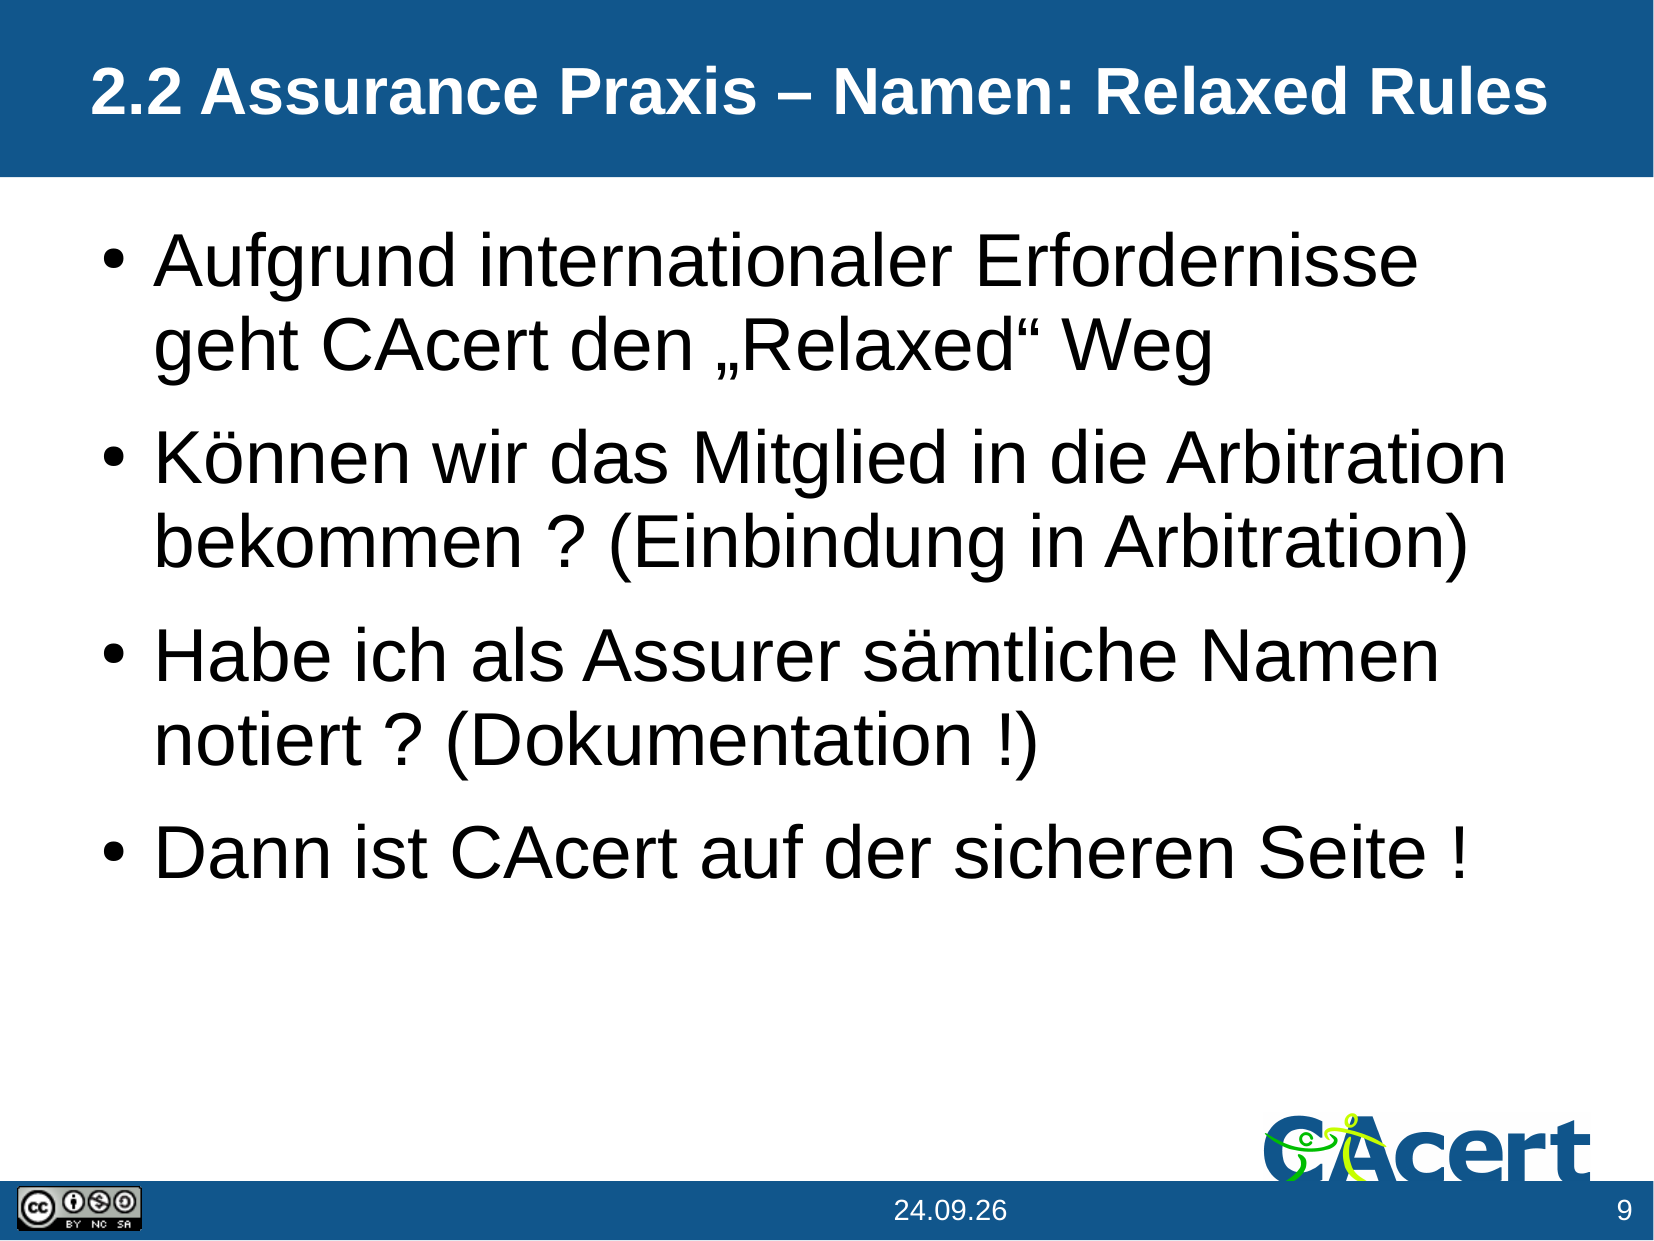

# 2.2 Assurance Praxis – Namen: Relaxed Rules
Aufgrund internationaler Erfordernisse
geht CAcert den „Relaxed“ Weg
Können wir das Mitglied in die Arbitration bekommen ? (Einbindung in Arbitration)
Habe ich als Assurer sämtliche Namen notiert ? (Dokumentation !)
Dann ist CAcert auf der sicheren Seite !